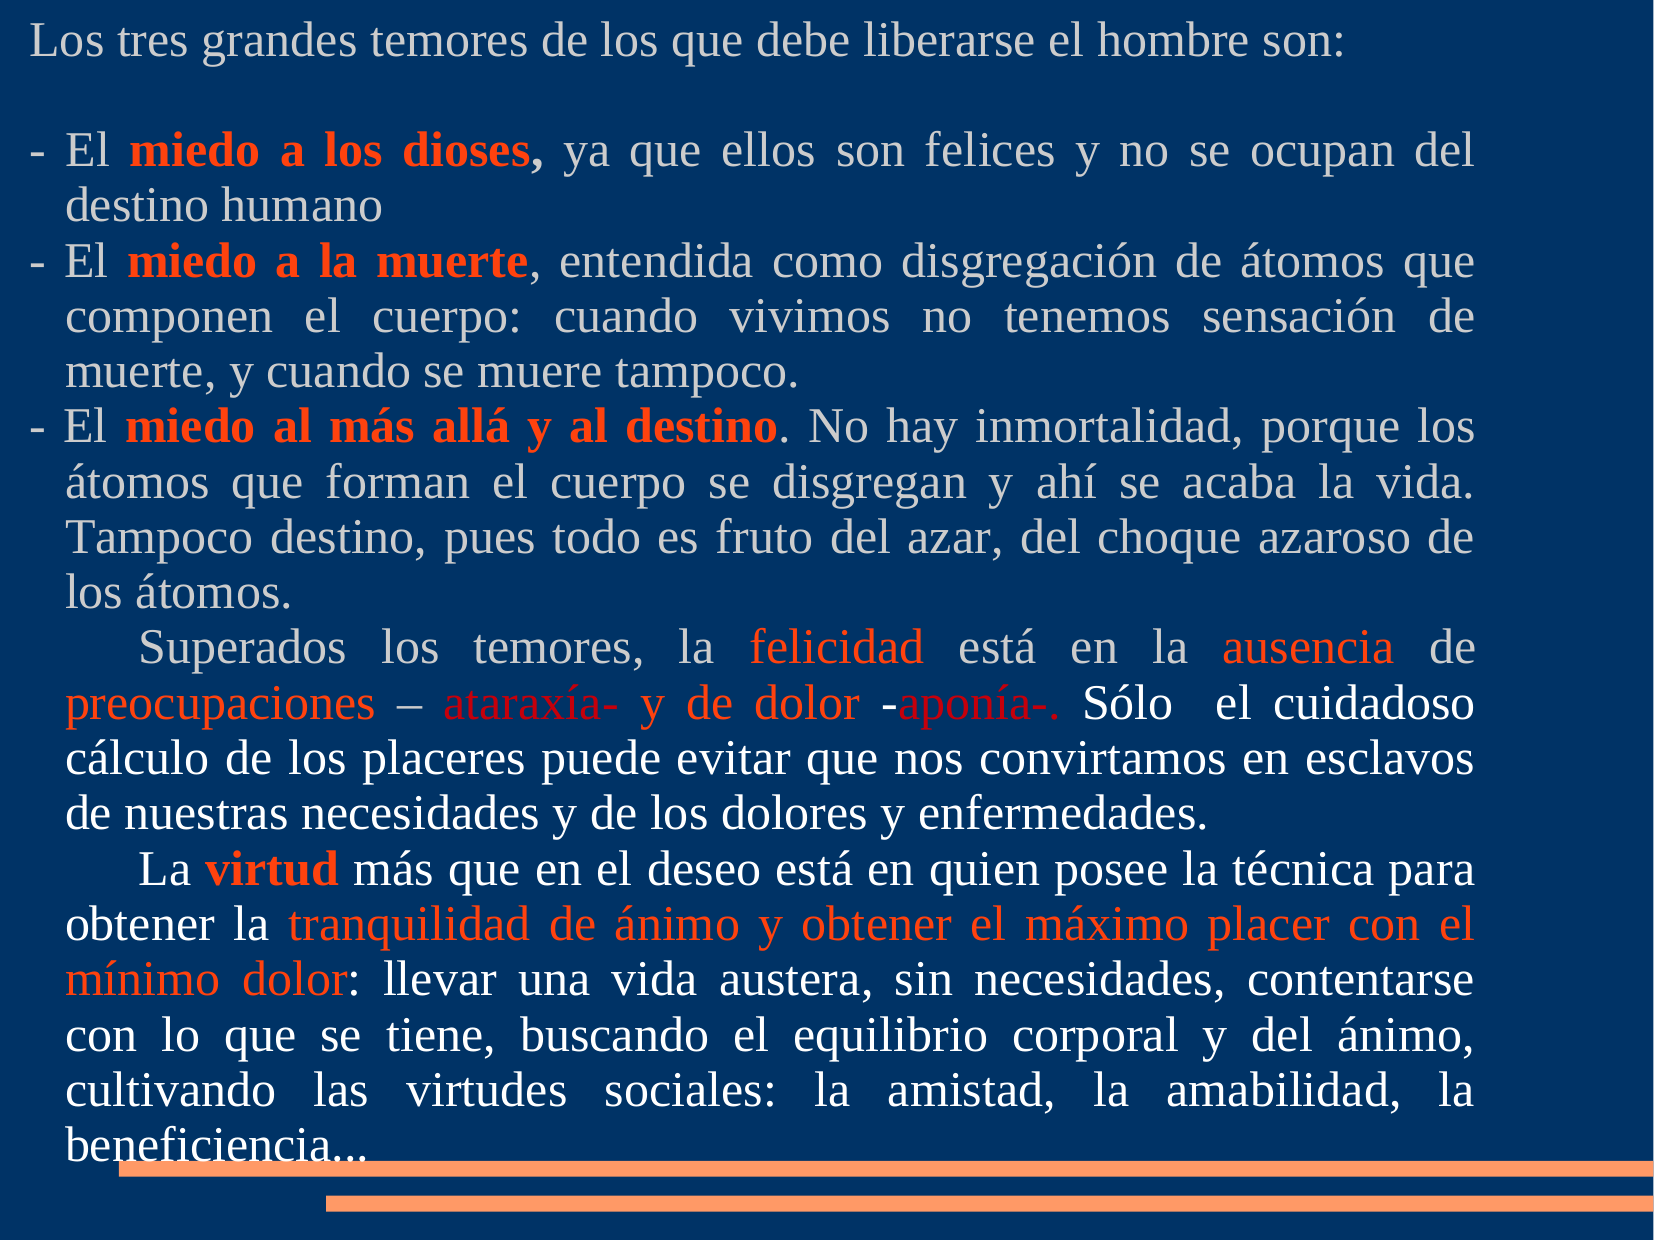

# Los tres grandes temores de los que debe liberarse el hombre son:
- El miedo a los dioses, ya que ellos son felices y no se ocupan del destino humano
- El miedo a la muerte, entendida como disgregación de átomos que componen el cuerpo: cuando vivimos no tenemos sensación de muerte, y cuando se muere tampoco.
- El miedo al más allá y al destino. No hay inmortalidad, porque los átomos que forman el cuerpo se disgregan y ahí se acaba la vida. Tampoco destino, pues todo es fruto del azar, del choque azaroso de los átomos.
	Superados los temores, la felicidad está en la ausencia de preocupaciones – ataraxía- y de dolor -aponía-. Sólo el cuidadoso cálculo de los placeres puede evitar que nos convirtamos en esclavos de nuestras necesidades y de los dolores y enfermedades.
	La virtud más que en el deseo está en quien posee la técnica para obtener la tranquilidad de ánimo y obtener el máximo placer con el mínimo dolor: llevar una vida austera, sin necesidades, contentarse con lo que se tiene, buscando el equilibrio corporal y del ánimo, cultivando las virtudes sociales: la amistad, la amabilidad, la beneficiencia...